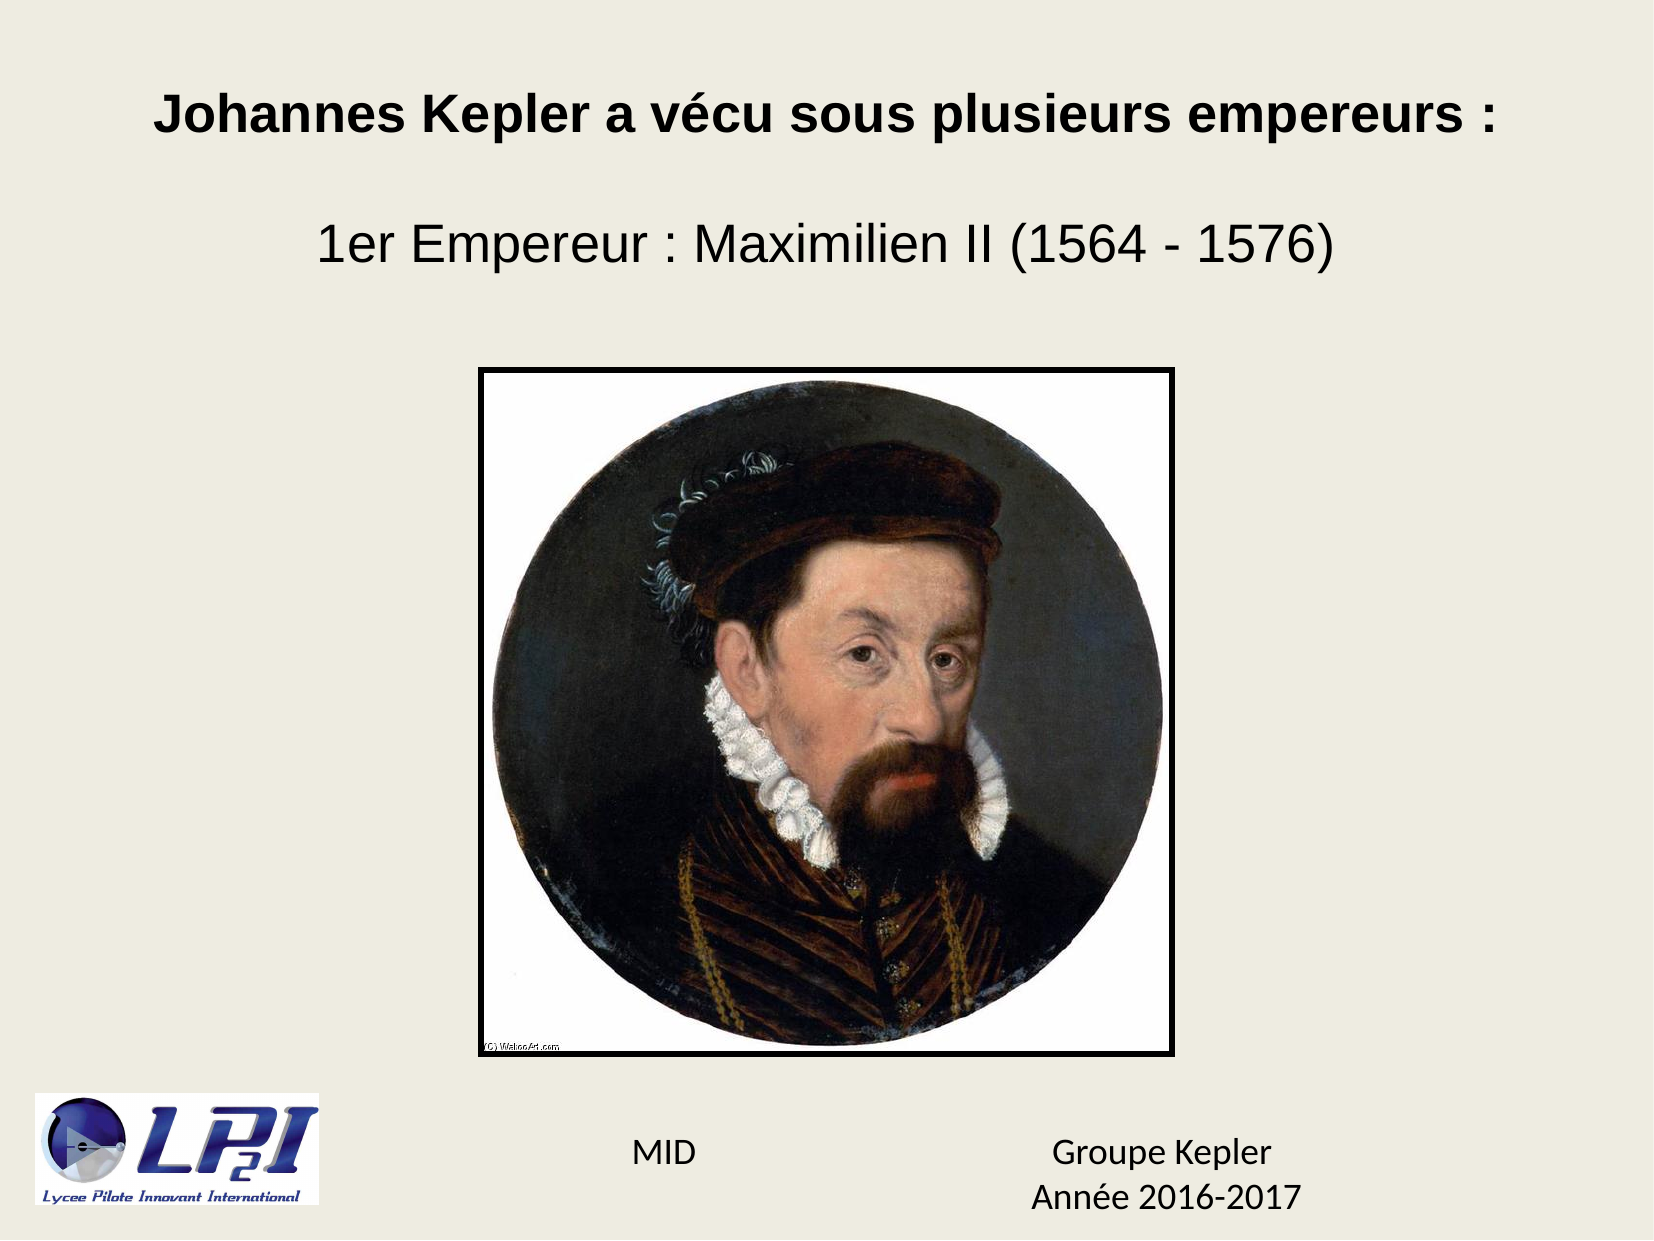

Johannes Kepler a vécu sous plusieurs empereurs :
1er Empereur : Maximilien II (1564 - 1576)
 MID Groupe Kepler
 Année 2016-2017